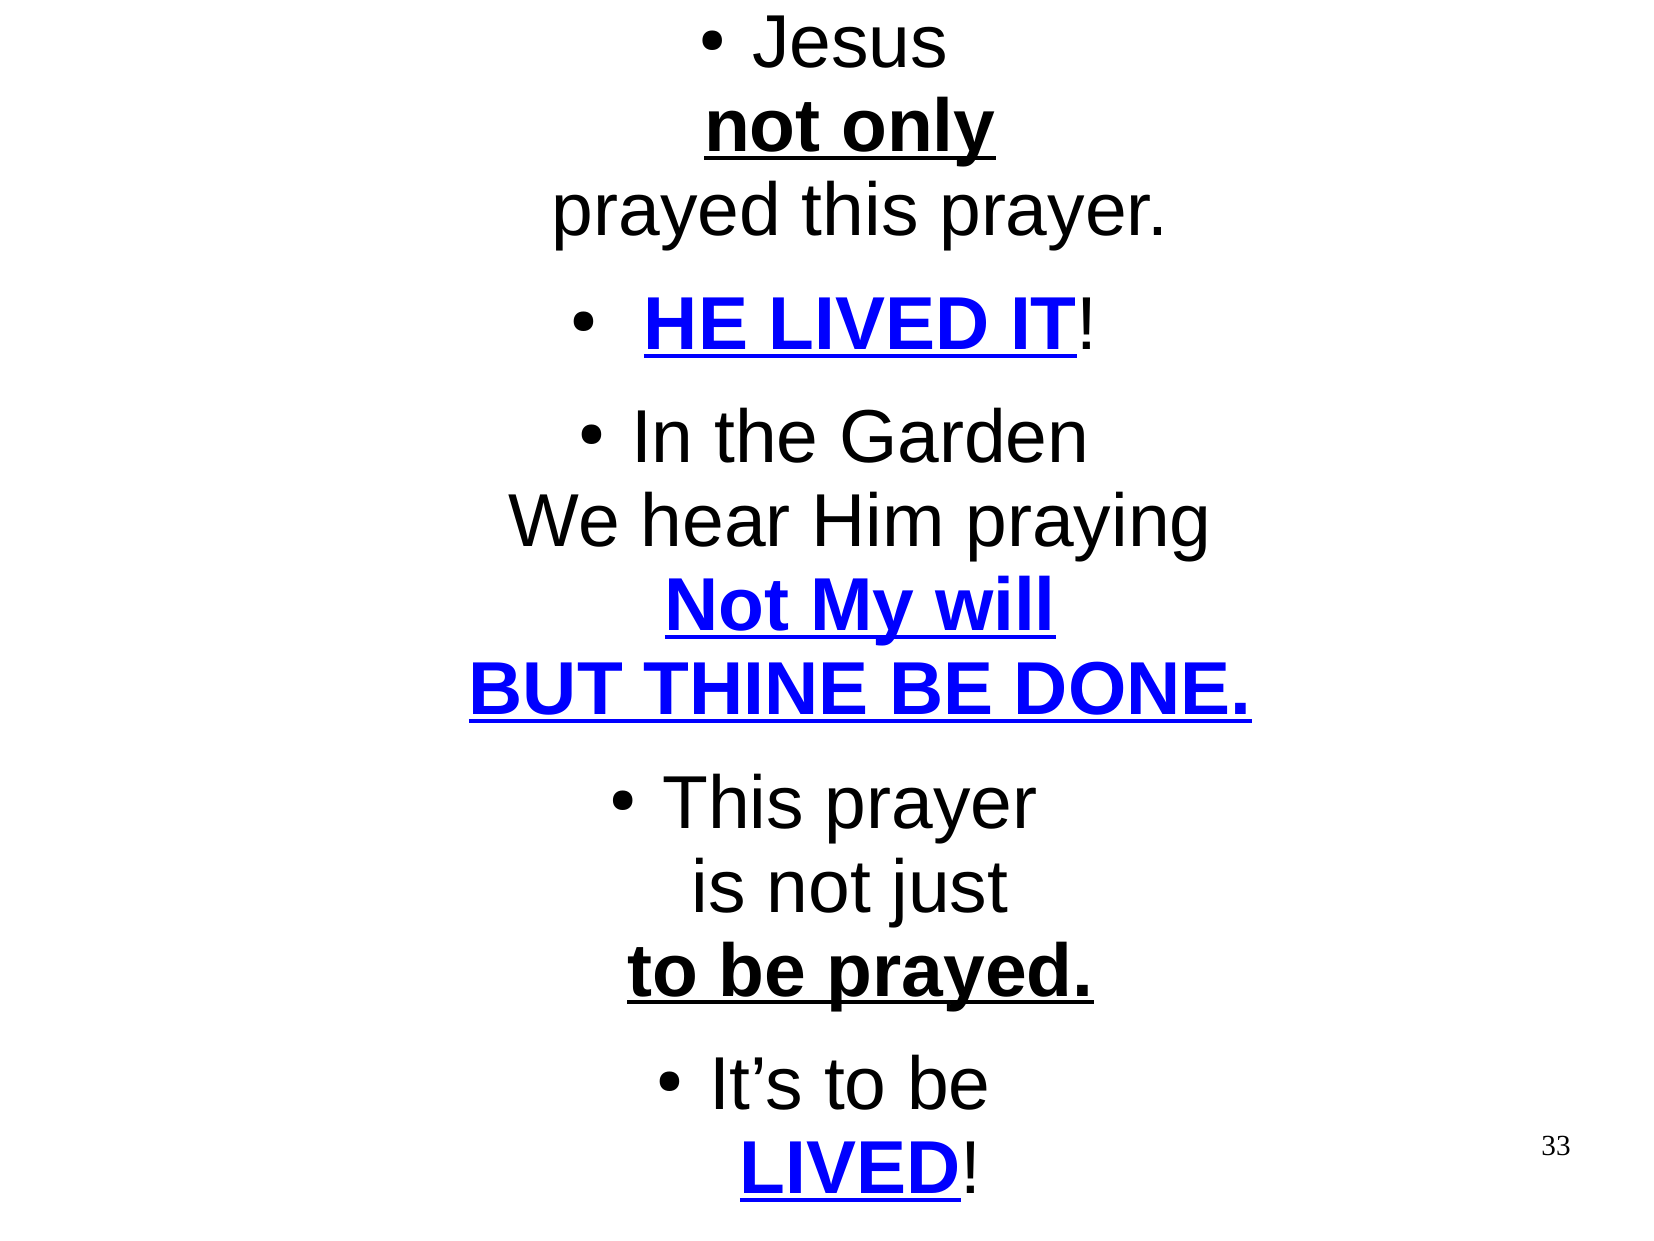

# Jesus not only prayed this prayer.
 HE LIVED IT!
In the Garden
We hear Him praying
Not My will
BUT THINE BE DONE.
This prayer
is not just
to be prayed.
It’s to be 
LIVED!
33